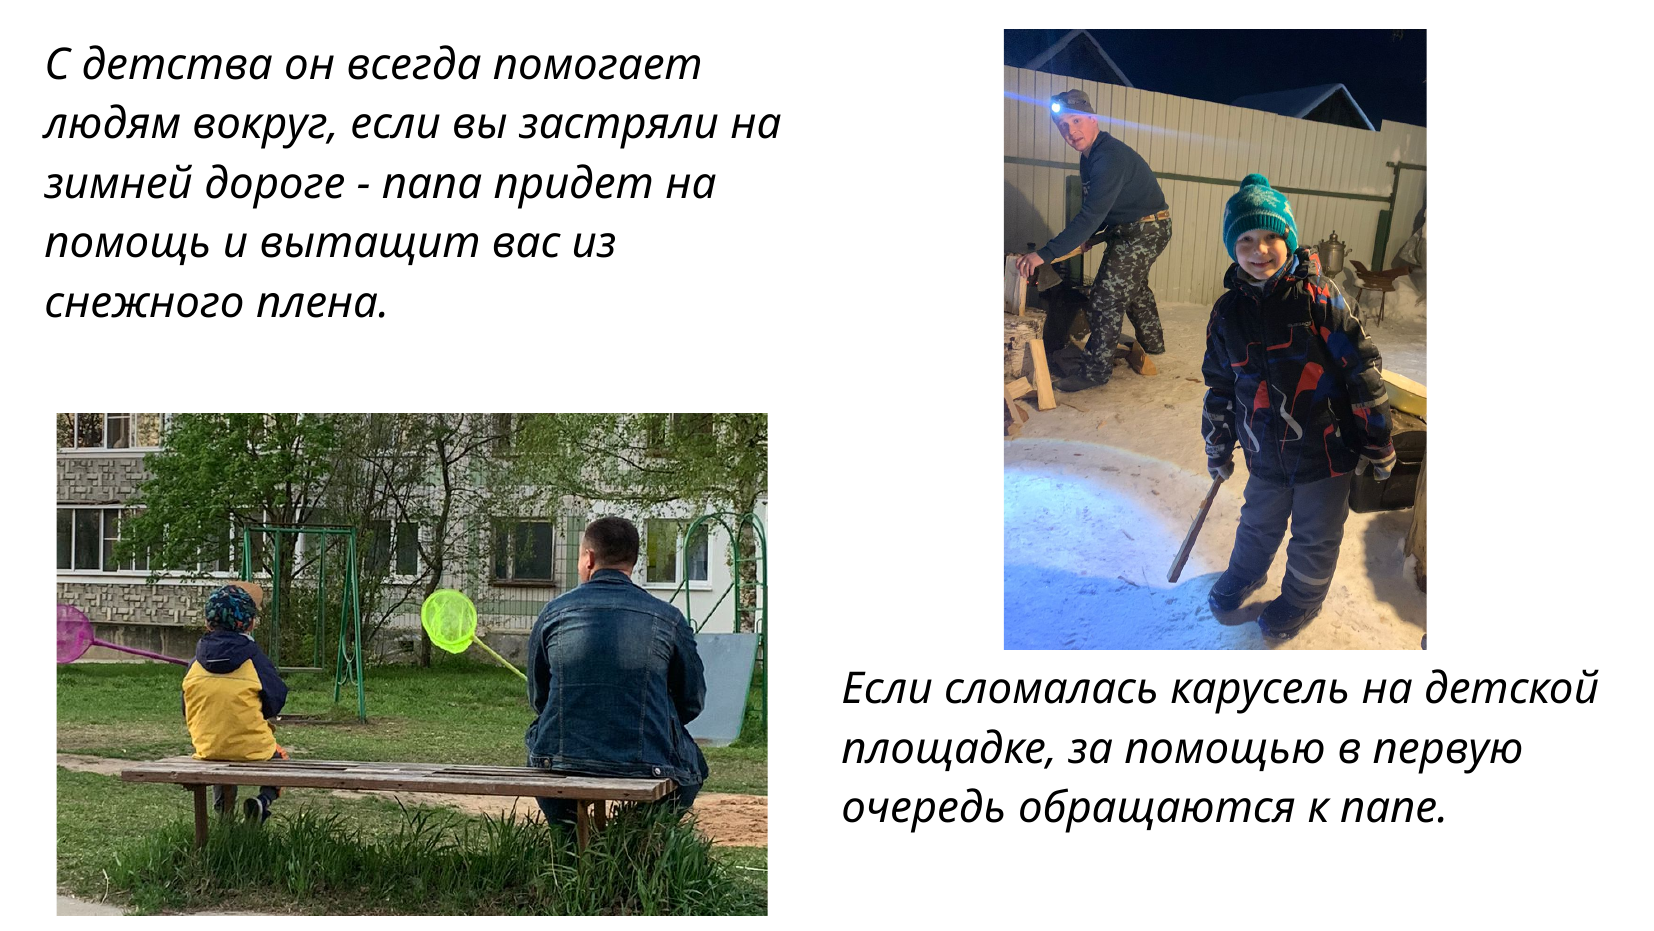

С детства он всегда помогает людям вокруг, если вы застряли на зимней дороге - папа придет на помощь и вытащит вас из снежного плена.
Если сломалась карусель на детской площадке, за помощью в первую очередь обращаются к папе.